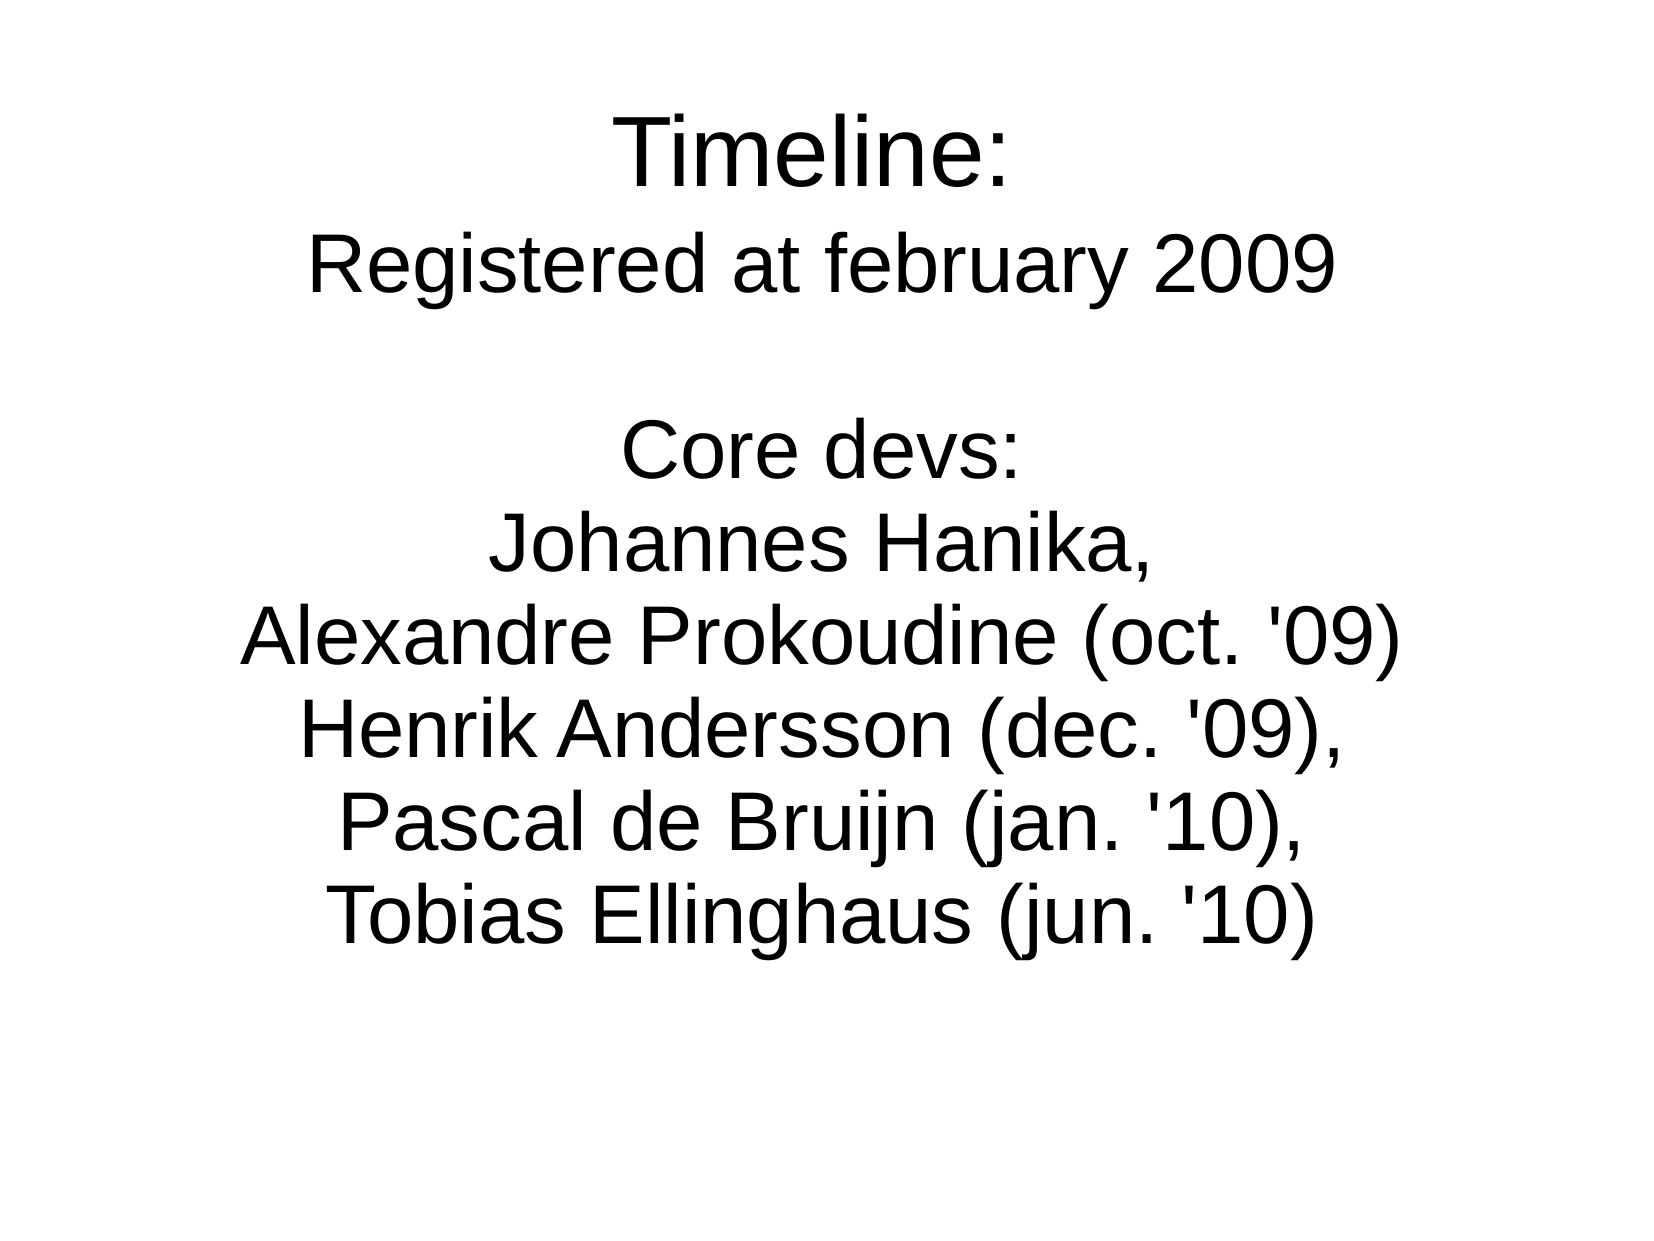

Timeline:
Registered at february 2009
Core devs:
Johannes Hanika,
Alexandre Prokoudine (oct. '09)
Henrik Andersson (dec. '09),
Pascal de Bruijn (jan. '10),
Tobias Ellinghaus (jun. '10)